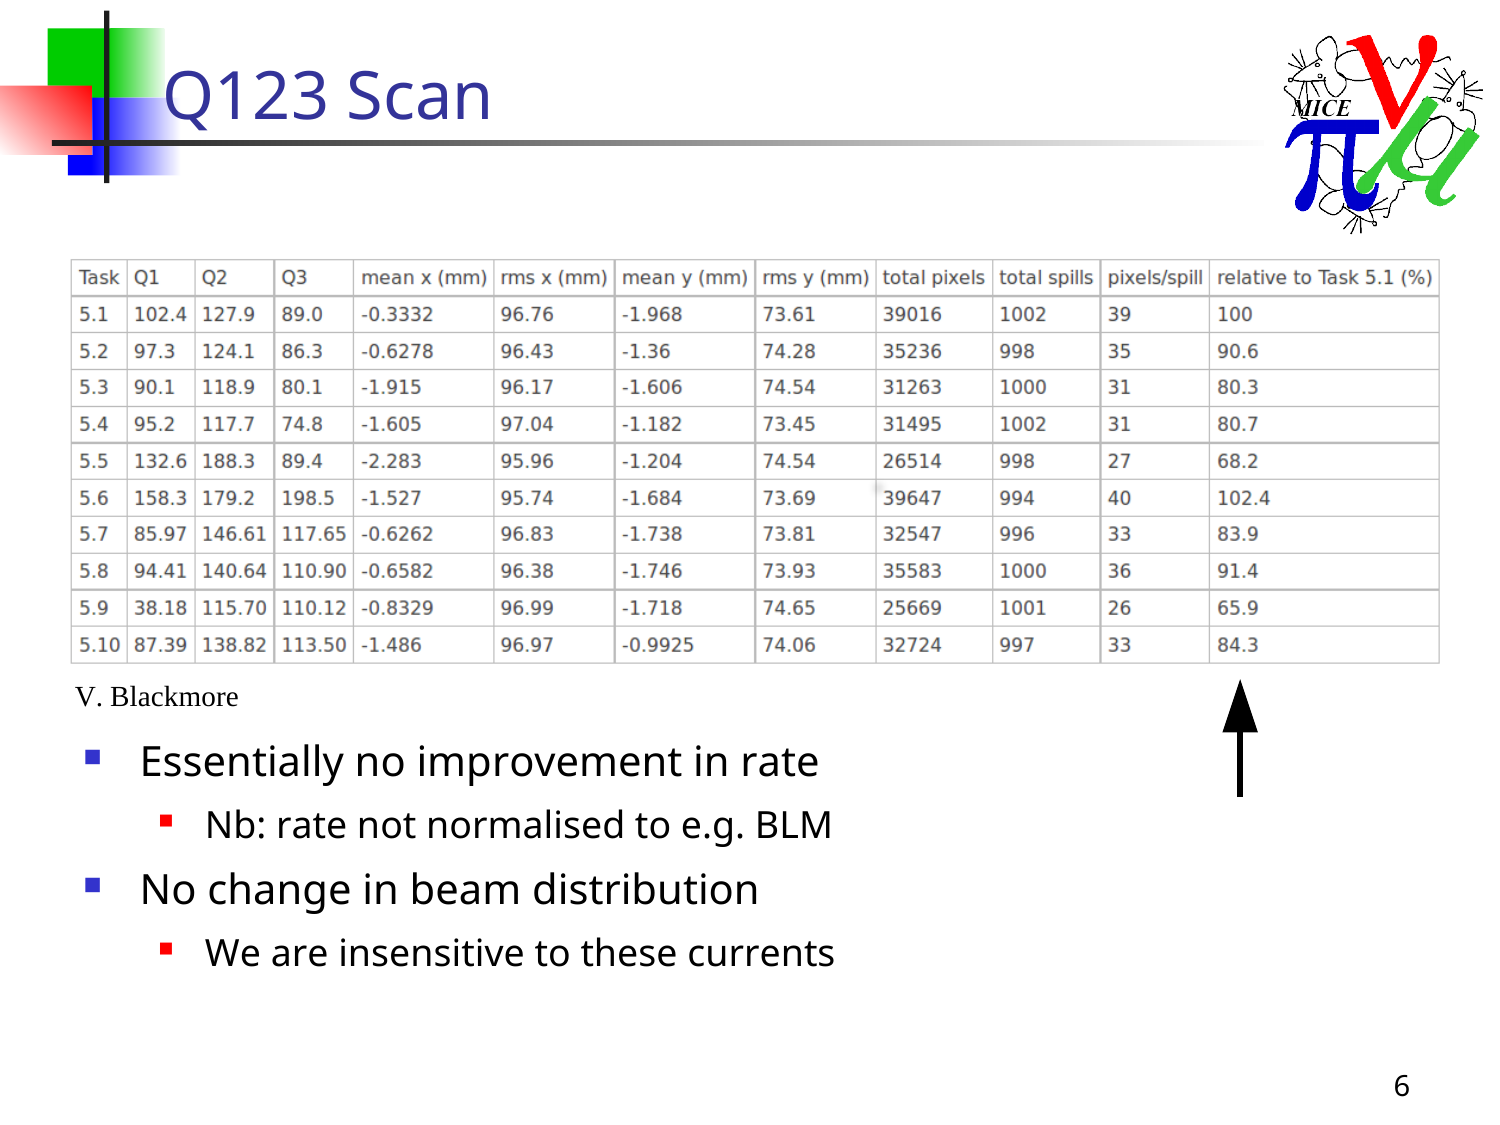

# Q123 Scan
V. Blackmore
Essentially no improvement in rate
Nb: rate not normalised to e.g. BLM
No change in beam distribution
We are insensitive to these currents
6